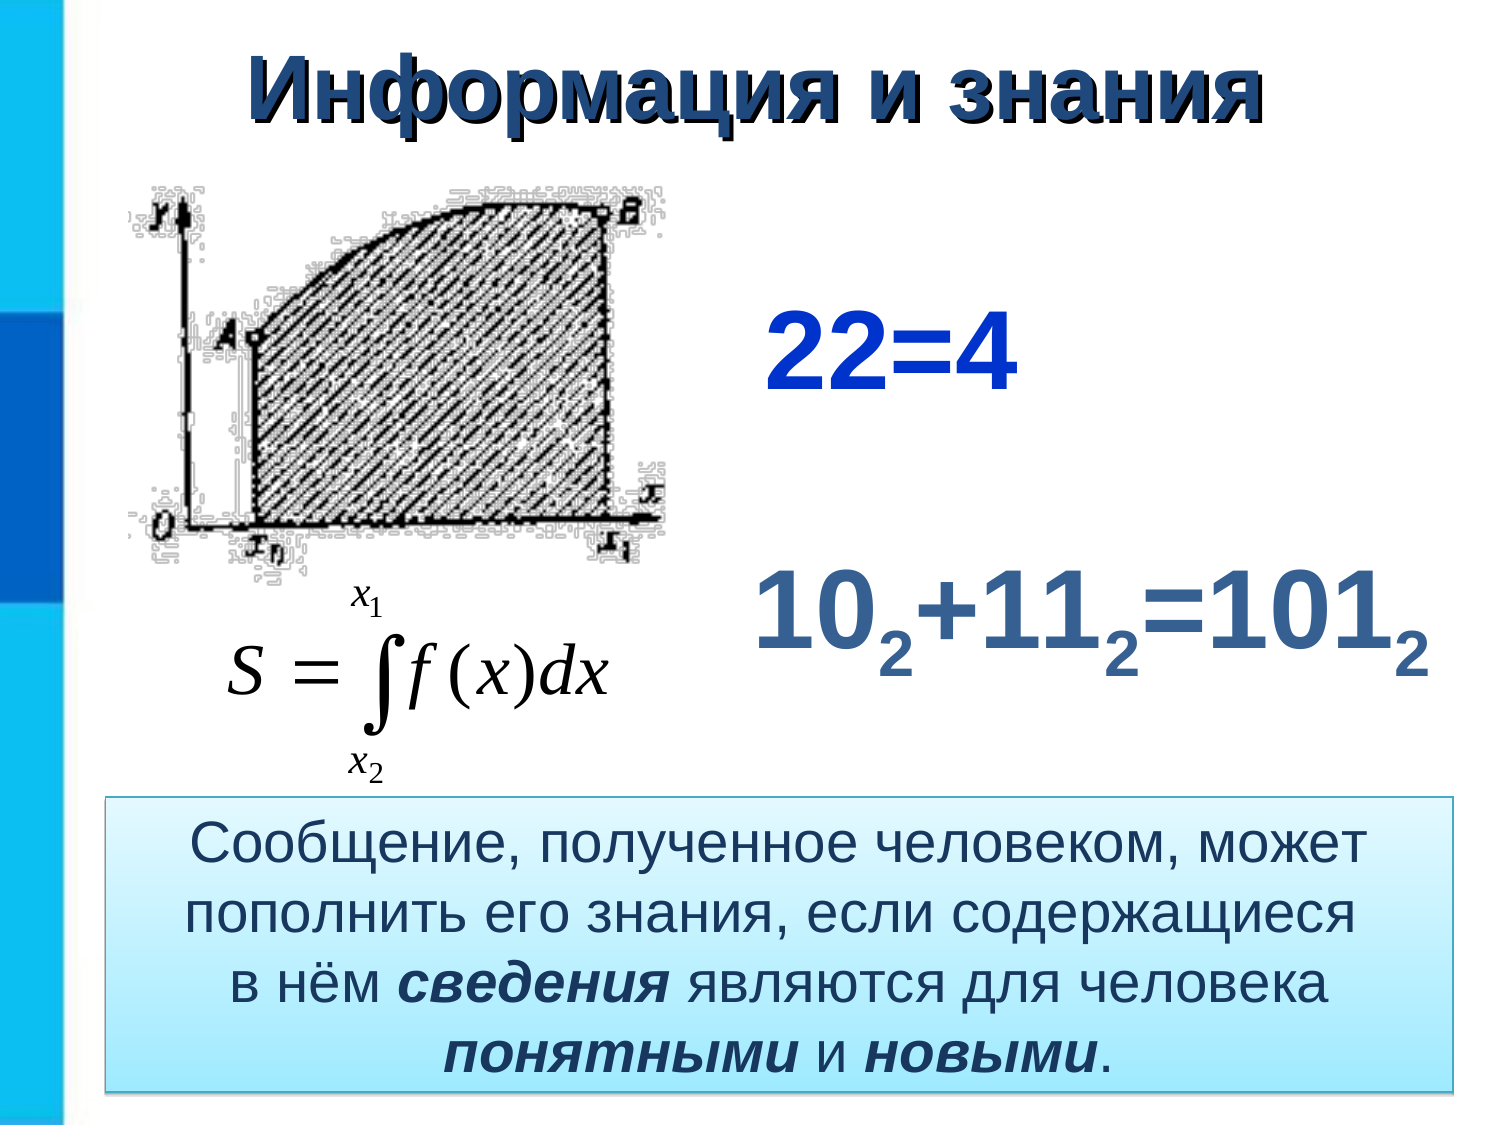

# Информация и знания
22=4
102+112=1012
Сообщение, полученное человеком, может пополнить его знания, если содержащиеся
в нём сведения являются для человека понятными и новыми.